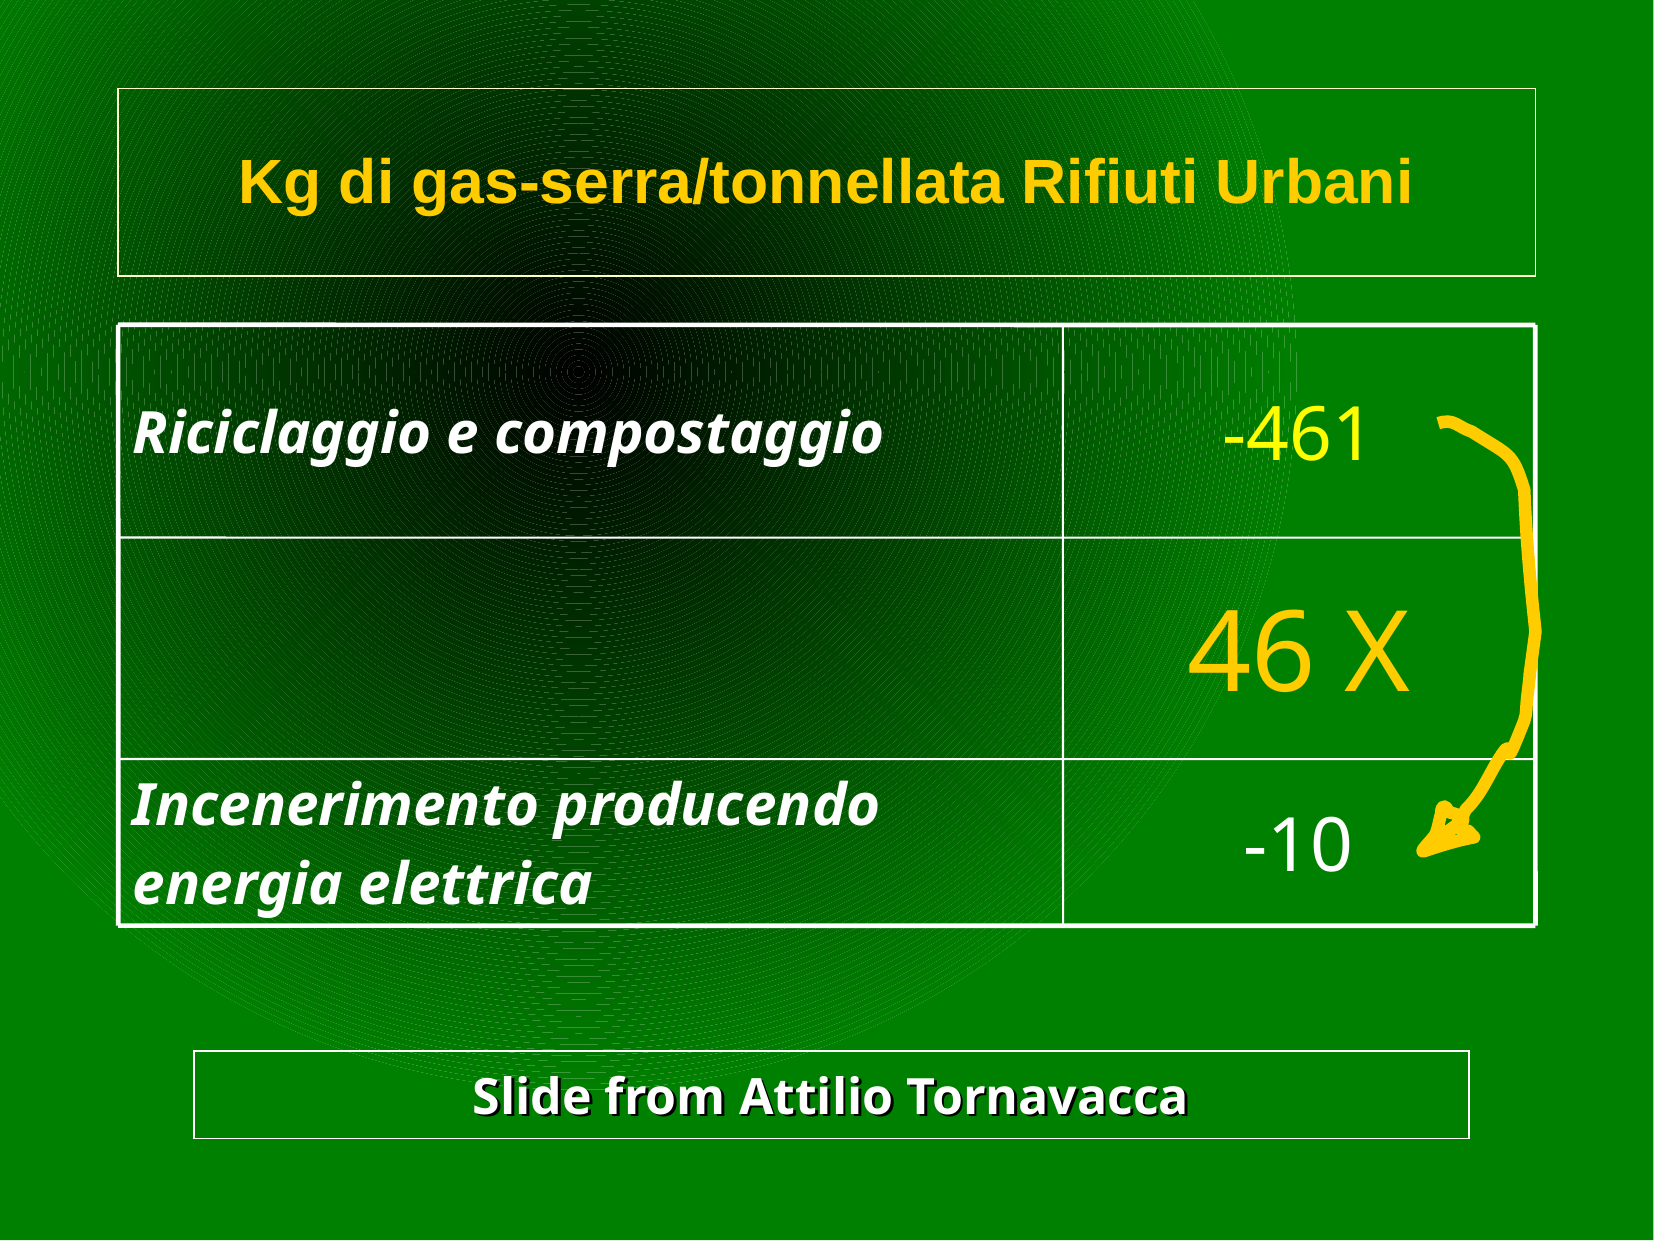

# Kg di gas-serra/tonnellata Rifiuti Urbani
Riciclaggio e compostaggio
-461
46 X
Incenerimento producendo energia elettrica
-10
Slide from Attilio Tornavacca